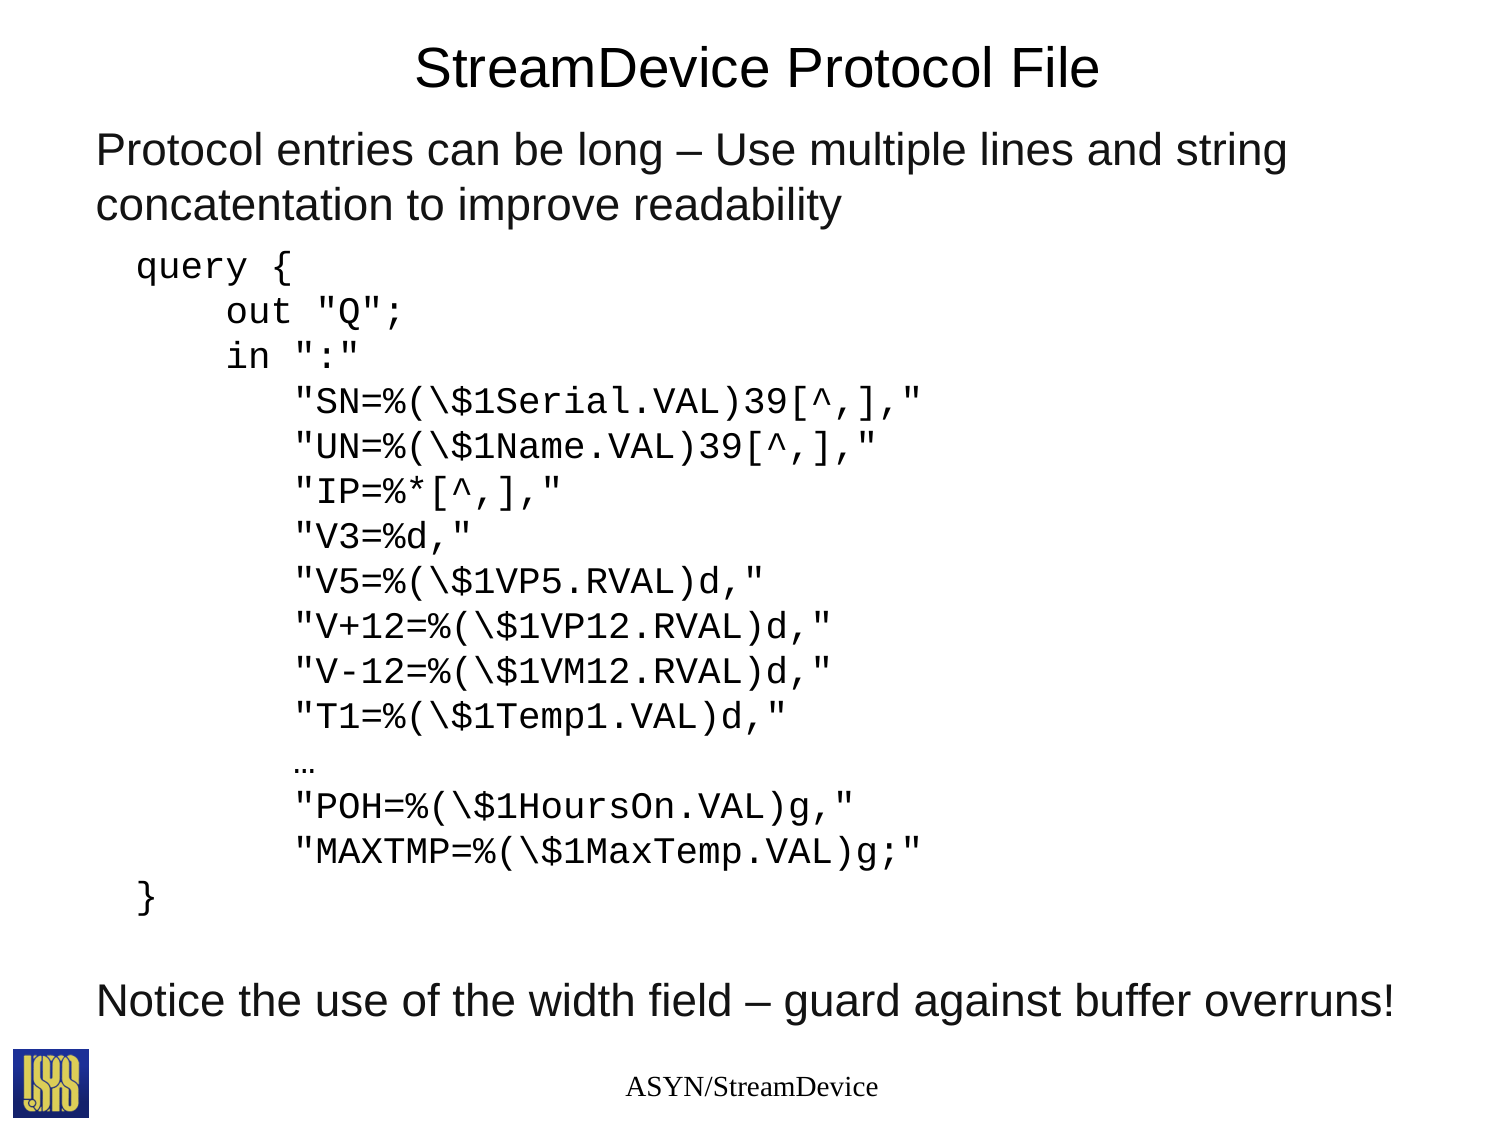

# StreamDevice Protocol File
Protocol entries can be long – Use multiple lines and string concatentation to improve readability
query {
 out "Q";
 in ":"
 "SN=%(\$1Serial.VAL)39[^,],"
 "UN=%(\$1Name.VAL)39[^,],"
 "IP=%*[^,],"
 "V3=%d,"
 "V5=%(\$1VP5.RVAL)d,"
 "V+12=%(\$1VP12.RVAL)d,"
 "V-12=%(\$1VM12.RVAL)d,"
 "T1=%(\$1Temp1.VAL)d,"
 …
 "POH=%(\$1HoursOn.VAL)g,"
 "MAXTMP=%(\$1MaxTemp.VAL)g;"
}
Notice the use of the width field – guard against buffer overruns!